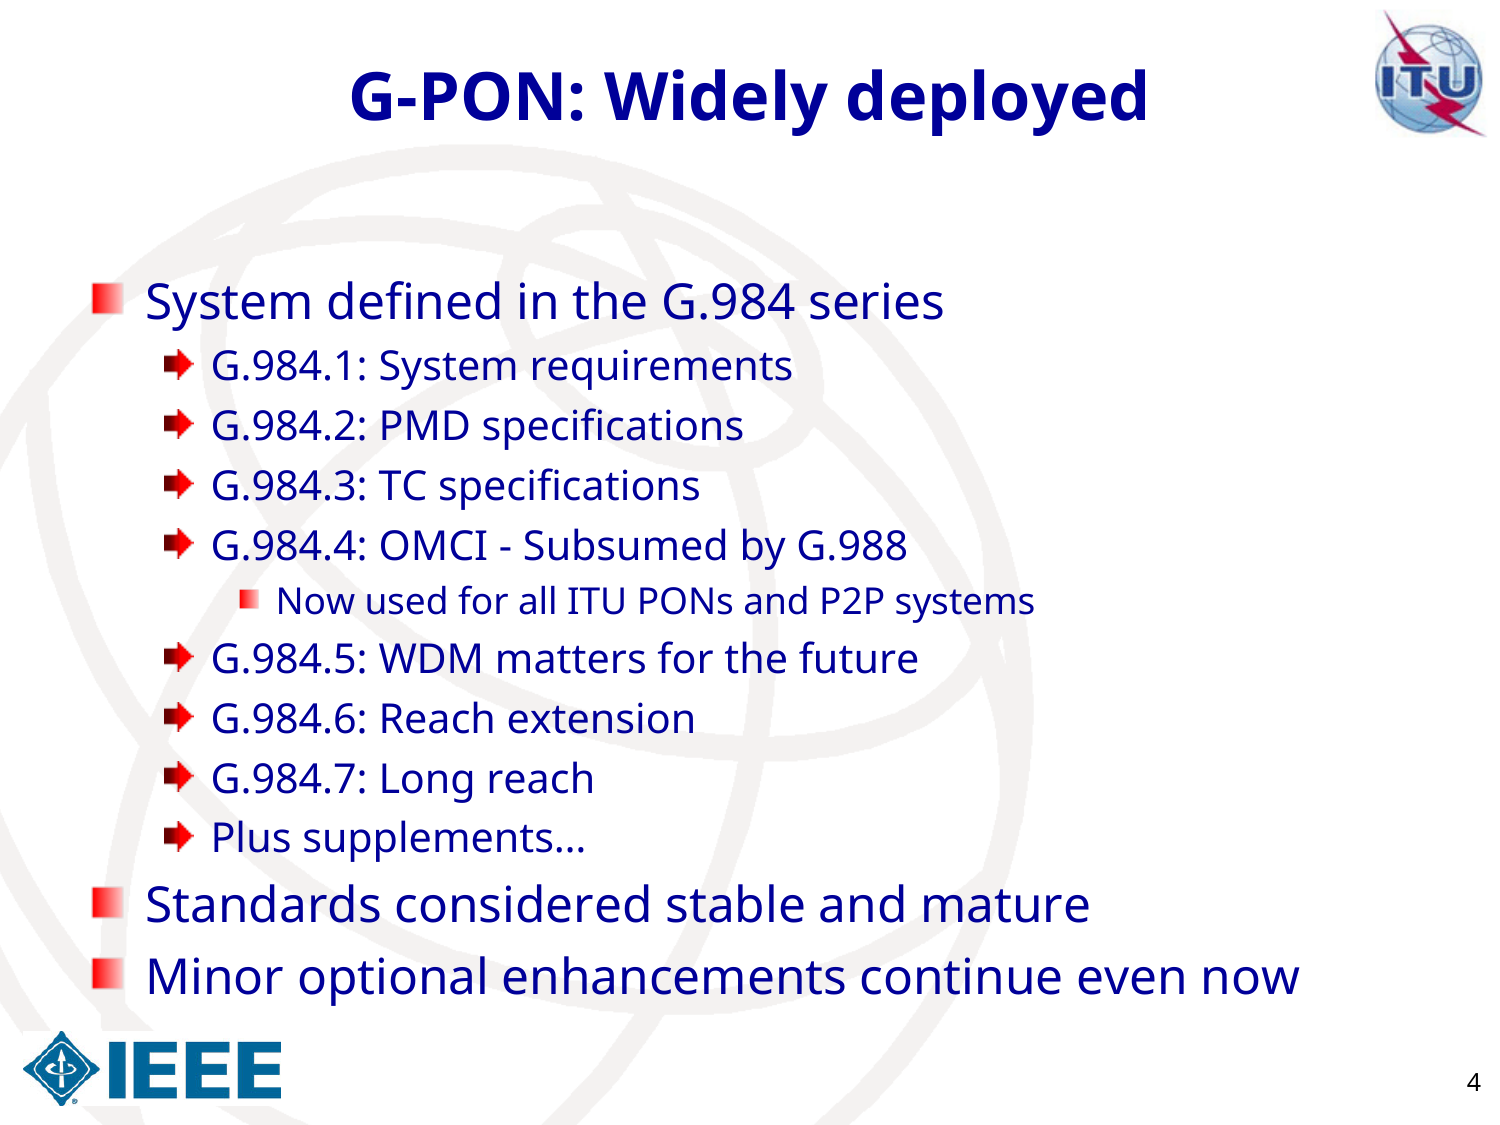

# G-PON: Widely deployed
System defined in the G.984 series
G.984.1: System requirements
G.984.2: PMD specifications
G.984.3: TC specifications
G.984.4: OMCI - Subsumed by G.988
Now used for all ITU PONs and P2P systems
G.984.5: WDM matters for the future
G.984.6: Reach extension
G.984.7: Long reach
Plus supplements…
Standards considered stable and mature
Minor optional enhancements continue even now
4